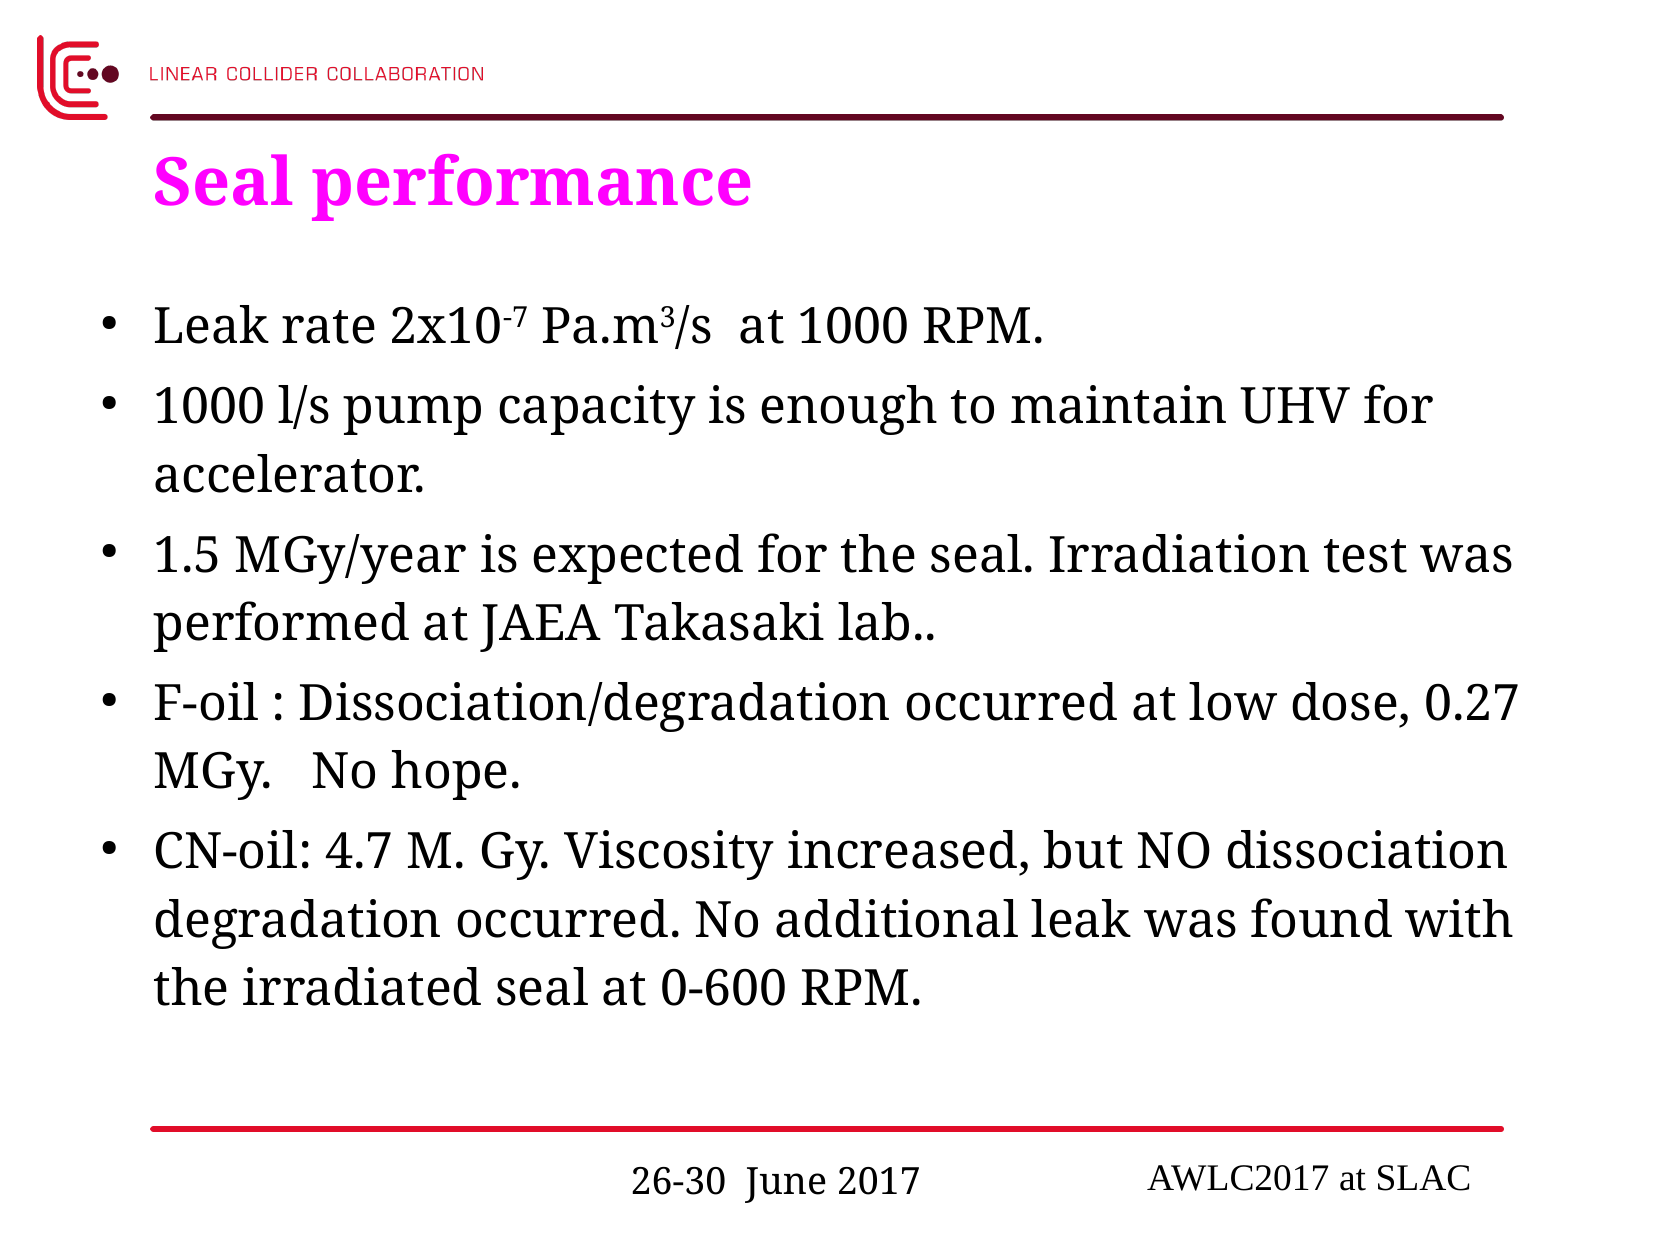

# Seal performance
Leak rate 2x10-7 Pa.m3/s at 1000 RPM.
1000 l/s pump capacity is enough to maintain UHV for accelerator.
1.5 MGy/year is expected for the seal. Irradiation test was performed at JAEA Takasaki lab..
F-oil : Dissociation/degradation occurred at low dose, 0.27 MGy. No hope.
CN-oil: 4.7 M. Gy. Viscosity increased, but NO dissociation degradation occurred. No additional leak was found with the irradiated seal at 0-600 RPM.